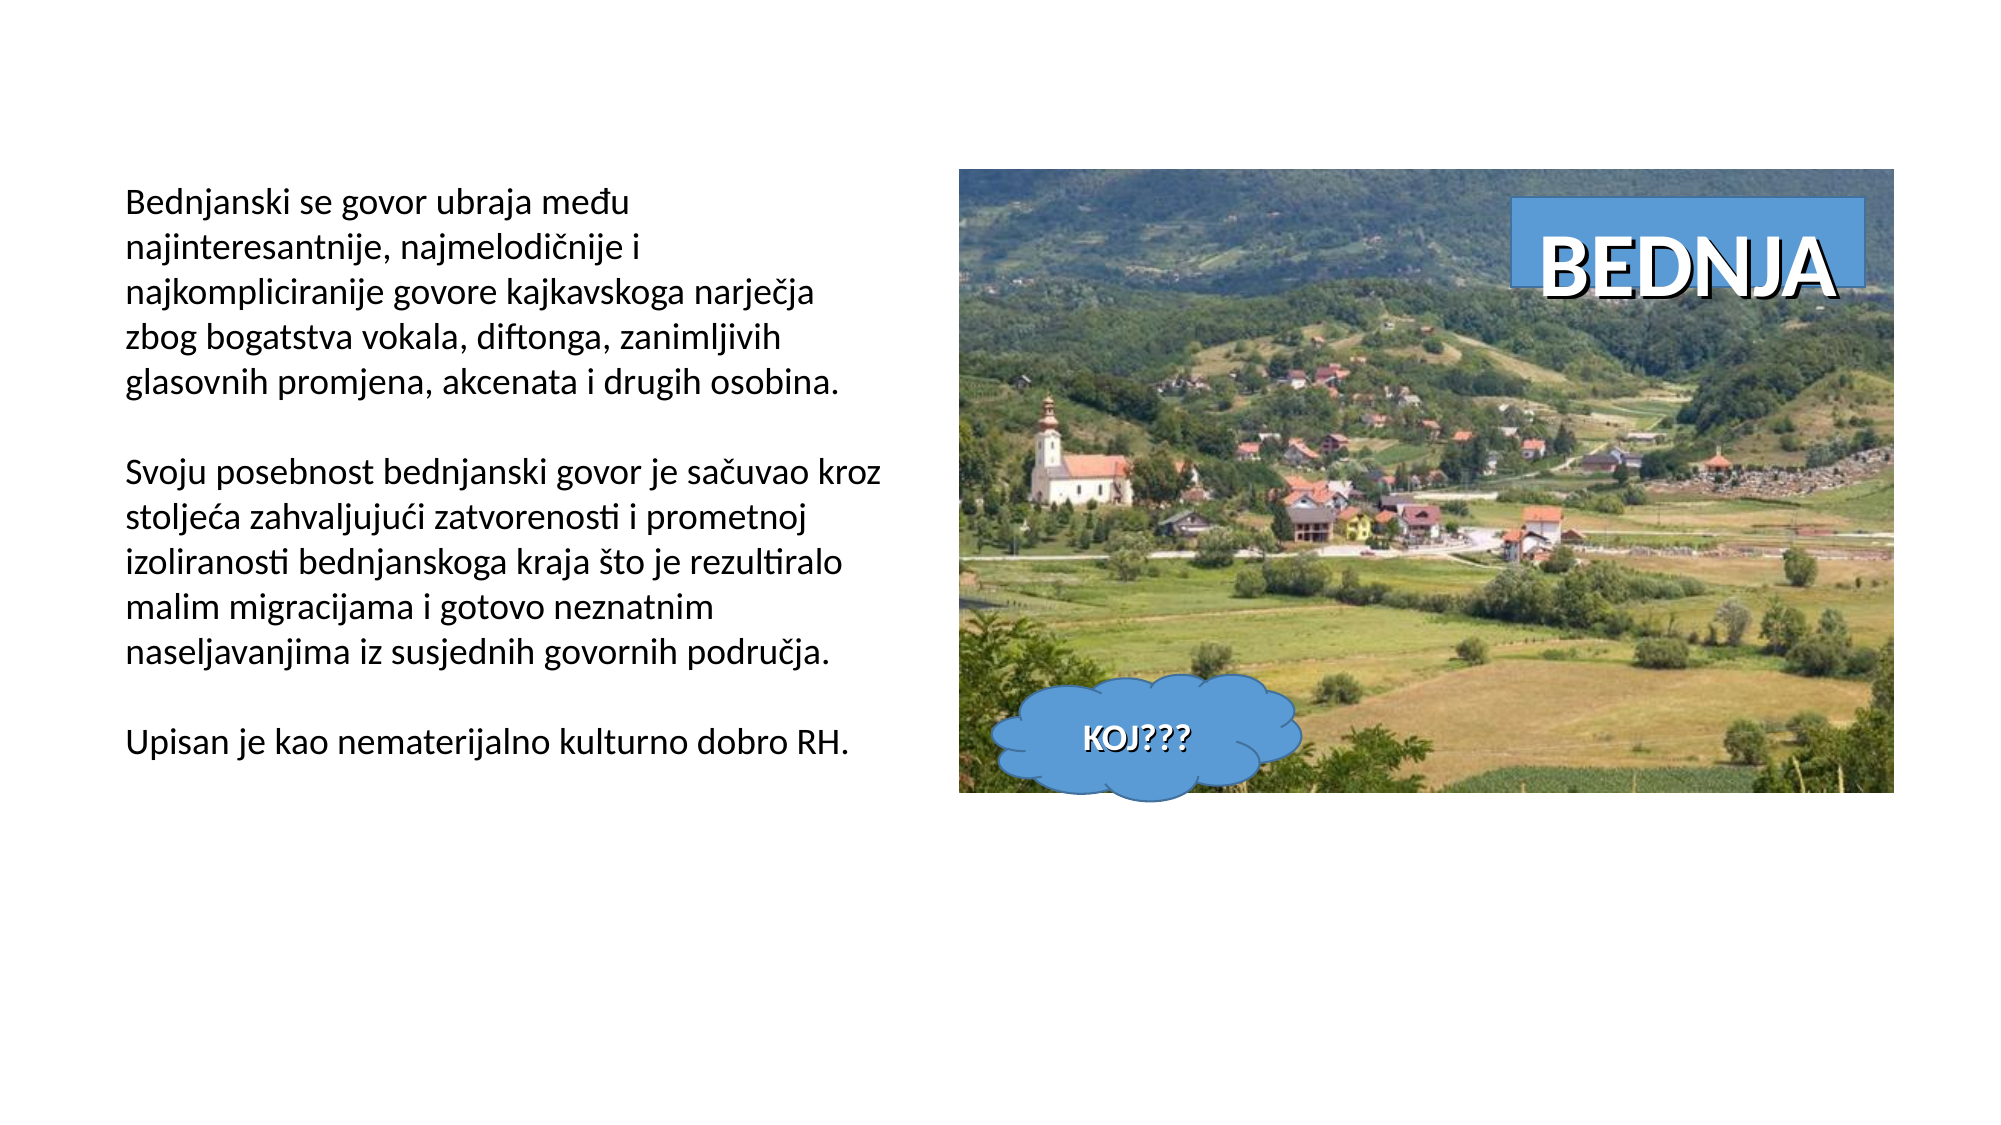

Bednjanski se govor ubraja među najinteresantnije, najmelodičnije i najkompliciranije govore kajkavskoga narječja zbog bogatstva vokala, diftonga, zanimljivih glasovnih promjena, akcenata i drugih osobina.
Svoju posebnost bednjanski govor je sačuvao kroz stoljeća zahvaljujući zatvorenosti i prometnoj izoliranosti bednjanskoga kraja što je rezultiralo malim migracijama i gotovo neznatnim naseljavanjima iz susjednih govornih područja.
Upisan je kao nematerijalno kulturno dobro RH.
BEDNJA
KOJ???